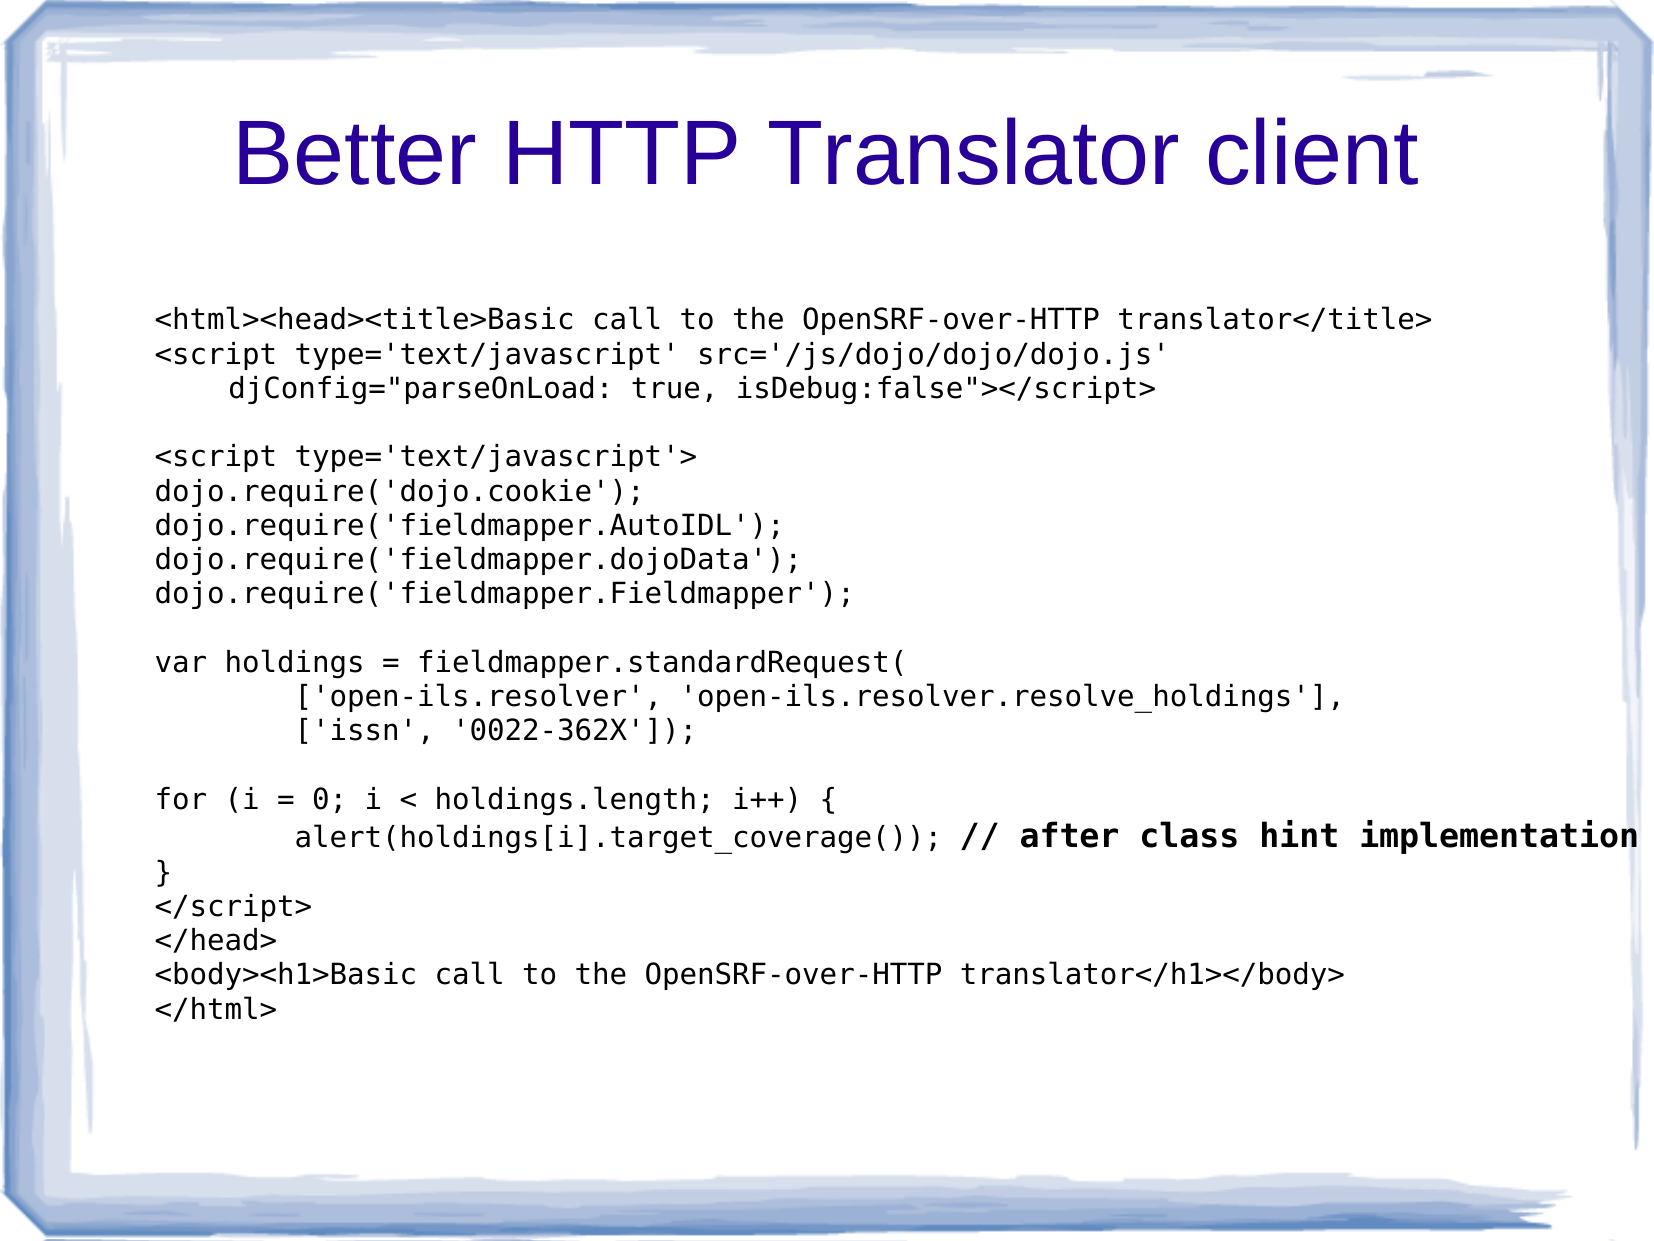

# Better HTTP Translator client
<html><head><title>Basic call to the OpenSRF-over-HTTP translator</title>
<script type='text/javascript' src='/js/dojo/dojo/dojo.js'
	djConfig="parseOnLoad: true, isDebug:false"></script>
<script type='text/javascript'>
dojo.require('dojo.cookie');
dojo.require('fieldmapper.AutoIDL');
dojo.require('fieldmapper.dojoData');
dojo.require('fieldmapper.Fieldmapper');
var holdings = fieldmapper.standardRequest(
 ['open-ils.resolver', 'open-ils.resolver.resolve_holdings'],
 ['issn', '0022-362X']);
for (i = 0; i < holdings.length; i++) {
 alert(holdings[i].target_coverage()); // after class hint implementation
}
</script>
</head>
<body><h1>Basic call to the OpenSRF-over-HTTP translator</h1></body>
</html>